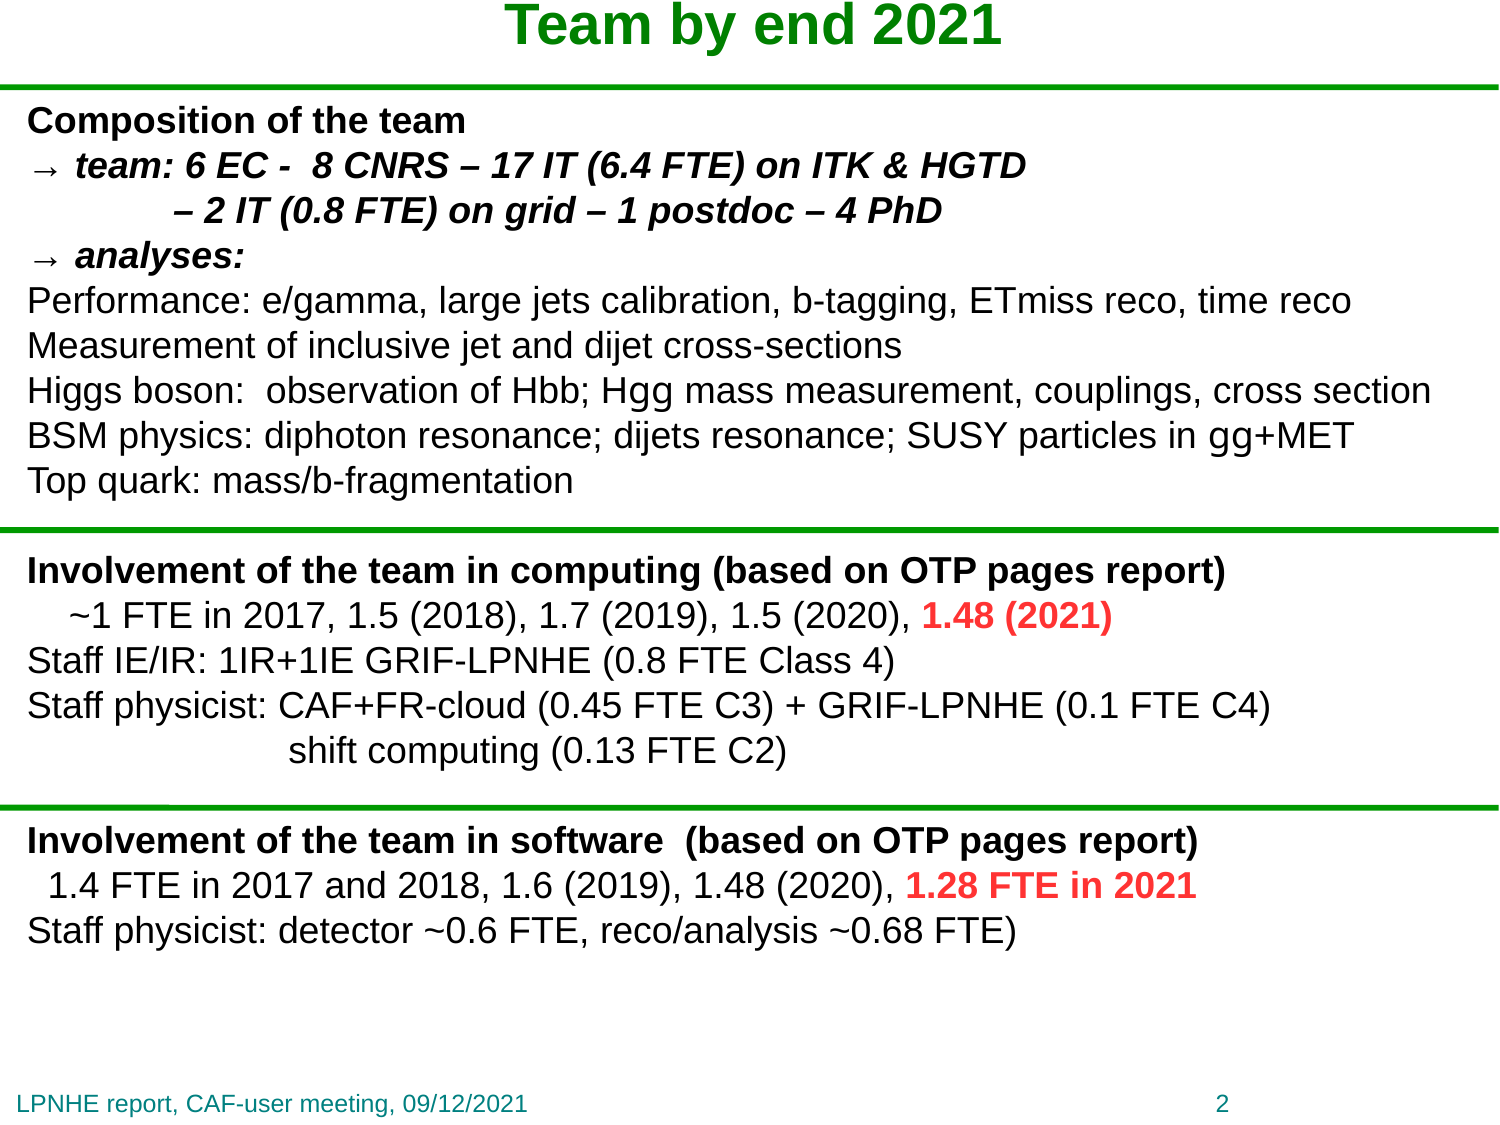

Team by end 2021
Composition of the team
→ team: 6 EC - 8 CNRS – 17 IT (6.4 FTE) on ITK & HGTD
 – 2 IT (0.8 FTE) on grid – 1 postdoc – 4 PhD
→ analyses:
Performance: e/gamma, large jets calibration, b-tagging, ETmiss reco, time reco
Measurement of inclusive jet and dijet cross-sections
Higgs boson: observation of Hbb; Hgg mass measurement, couplings, cross section
BSM physics: diphoton resonance; dijets resonance; SUSY particles in gg+MET
Top quark: mass/b-fragmentation
Involvement of the team in computing (based on OTP pages report)
 ~1 FTE in 2017, 1.5 (2018), 1.7 (2019), 1.5 (2020), 1.48 (2021)
Staff IE/IR: 1IR+1IE GRIF-LPNHE (0.8 FTE Class 4)
Staff physicist: CAF+FR-cloud (0.45 FTE C3) + GRIF-LPNHE (0.1 FTE C4)
 shift computing (0.13 FTE C2)
Involvement of the team in software (based on OTP pages report)
 1.4 FTE in 2017 and 2018, 1.6 (2019), 1.48 (2020), 1.28 FTE in 2021
Staff physicist: detector ~0.6 FTE, reco/analysis ~0.68 FTE)